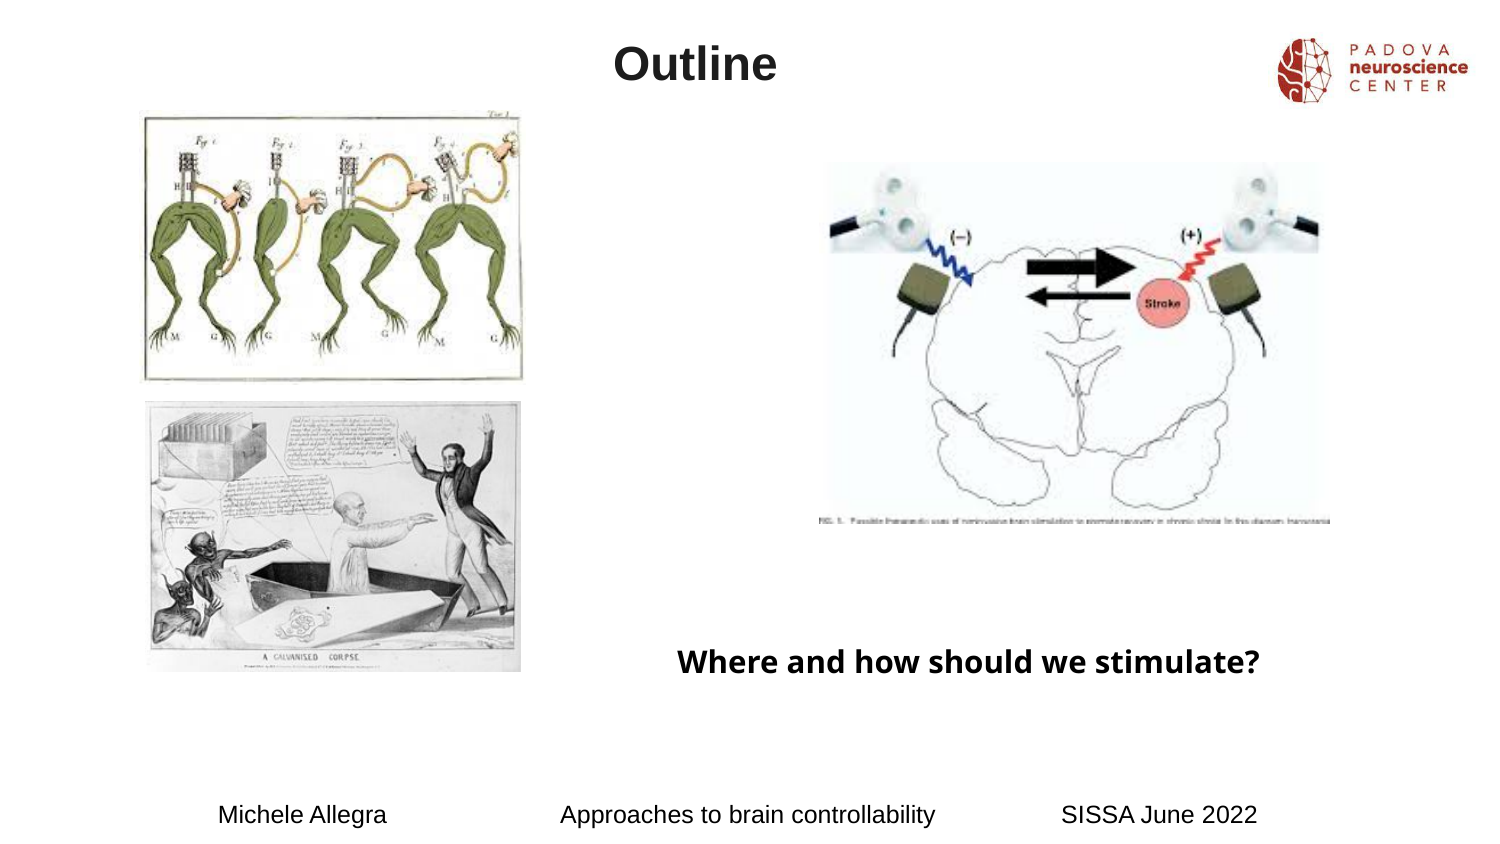

Outline
Where and how should we stimulate?
Michele Allegra Approaches to brain controllability SISSA June 2022